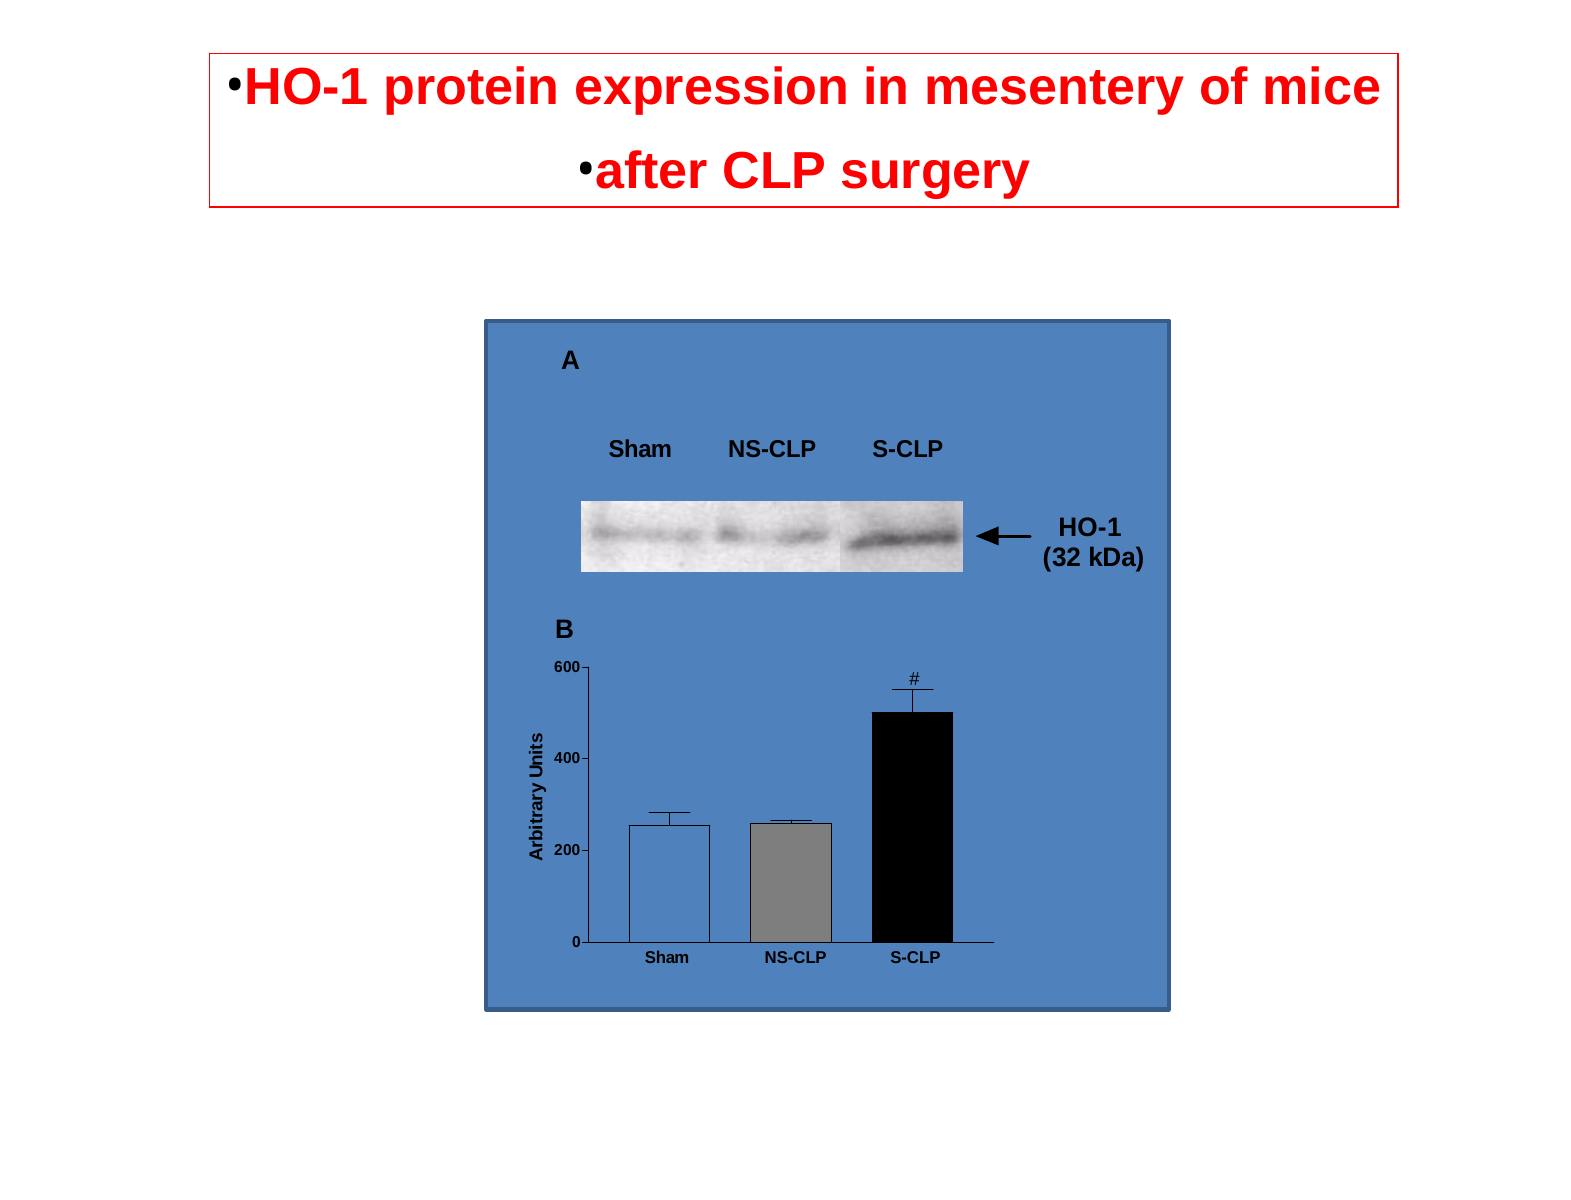

HO-1 protein expression in mesentery of mice
after CLP surgery